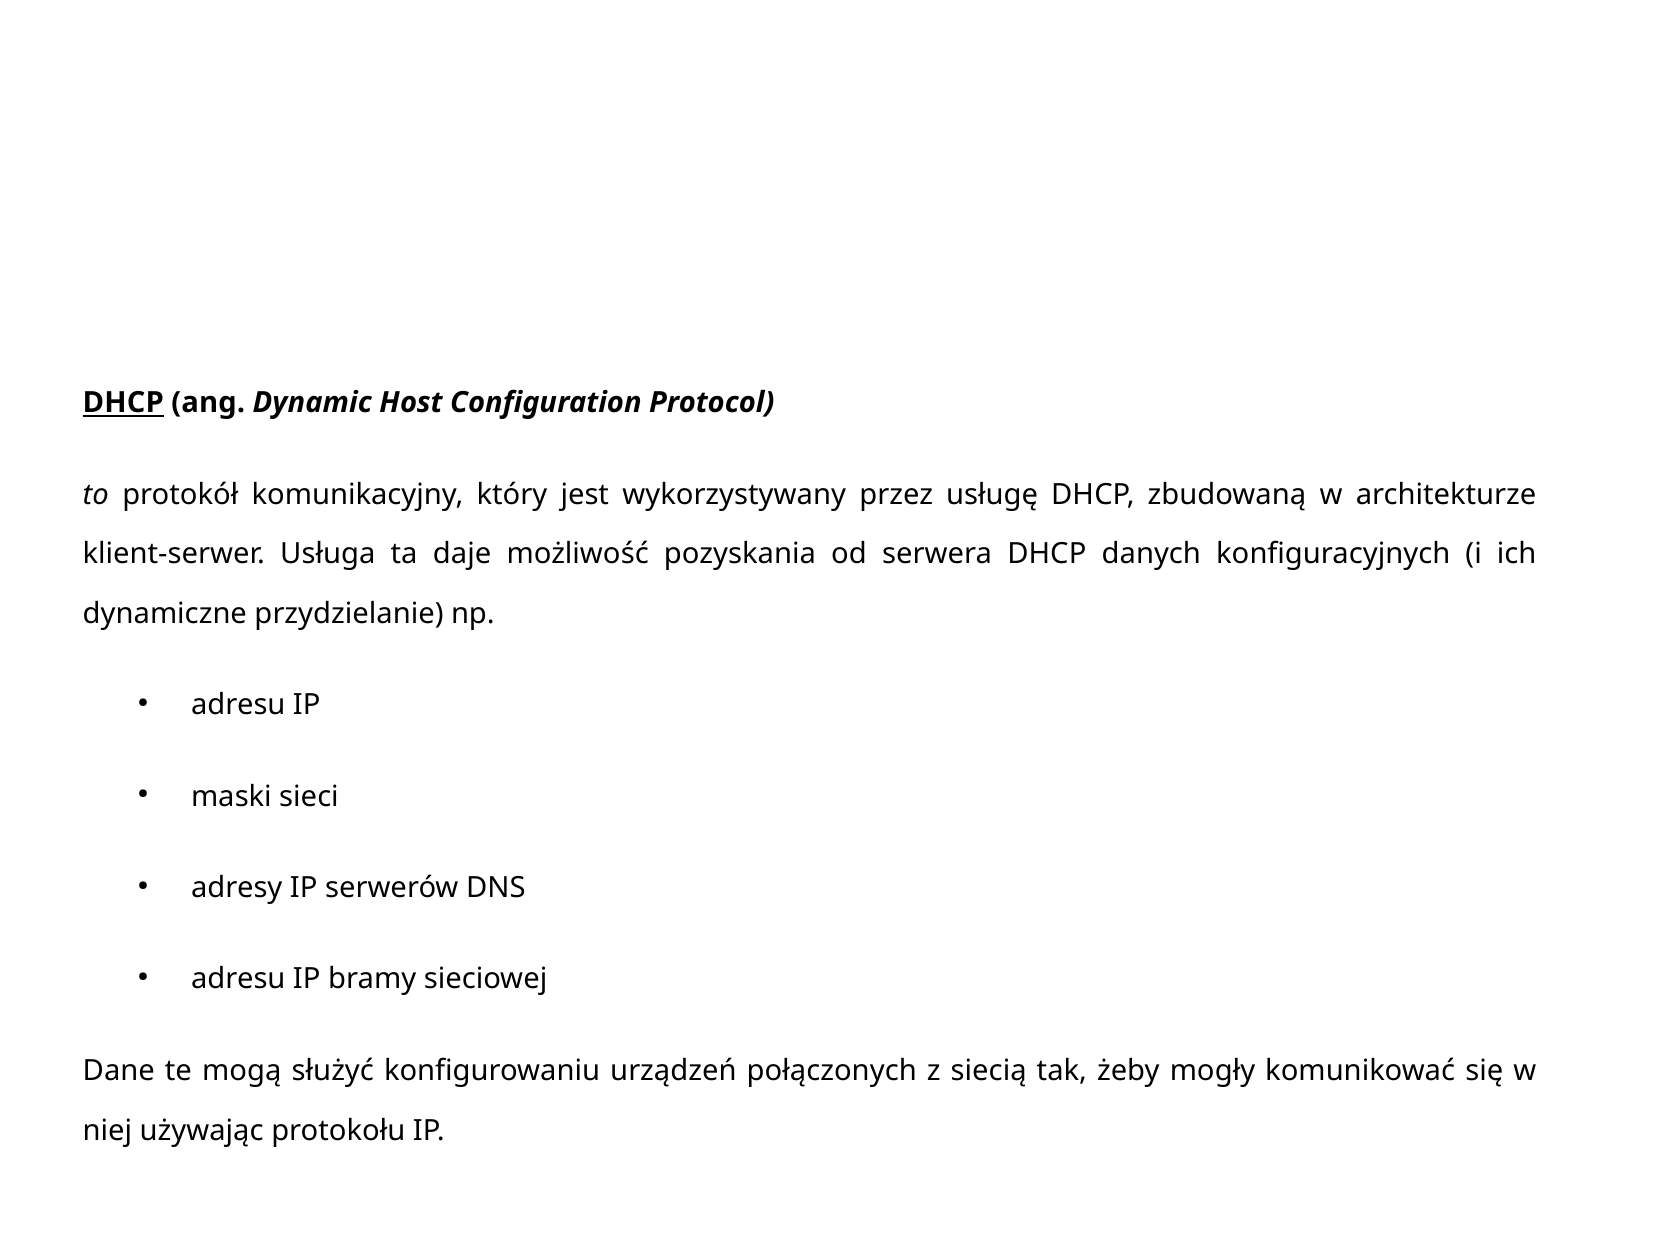

# DHCP – kilka słów wstępu
DHCP (ang. Dynamic Host Configuration Protocol)
to protokół komunikacyjny, który jest wykorzystywany przez usługę DHCP, zbudowaną w architekturze klient-serwer. Usługa ta daje możliwość pozyskania od serwera DHCP danych konfiguracyjnych (i ich dynamiczne przydzielanie) np.
adresu IP
maski sieci
adresy IP serwerów DNS
adresu IP bramy sieciowej
Dane te mogą służyć konfigurowaniu urządzeń połączonych z siecią tak, żeby mogły komunikować się w niej używając protokołu IP.